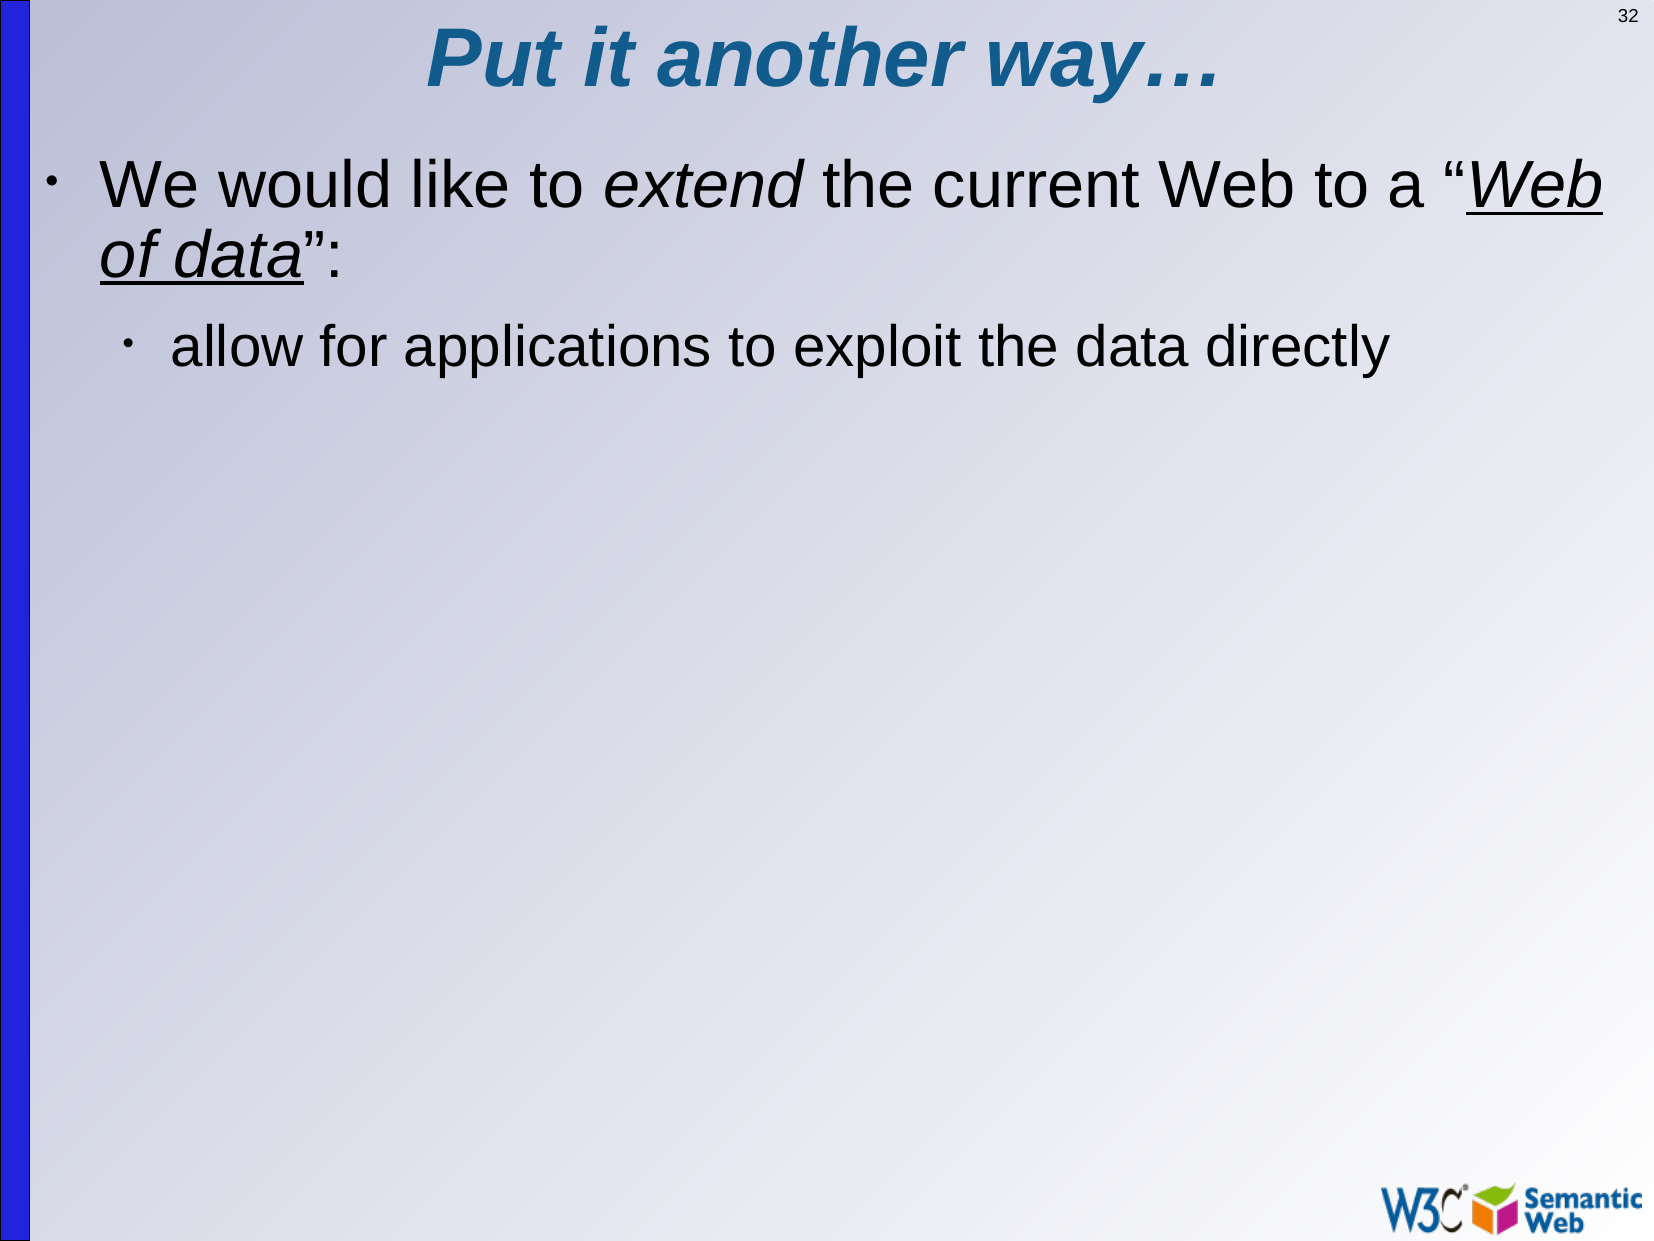

# Put it another way…
We would like to extend the current Web to a “Web of data”:
allow for applications to exploit the data directly